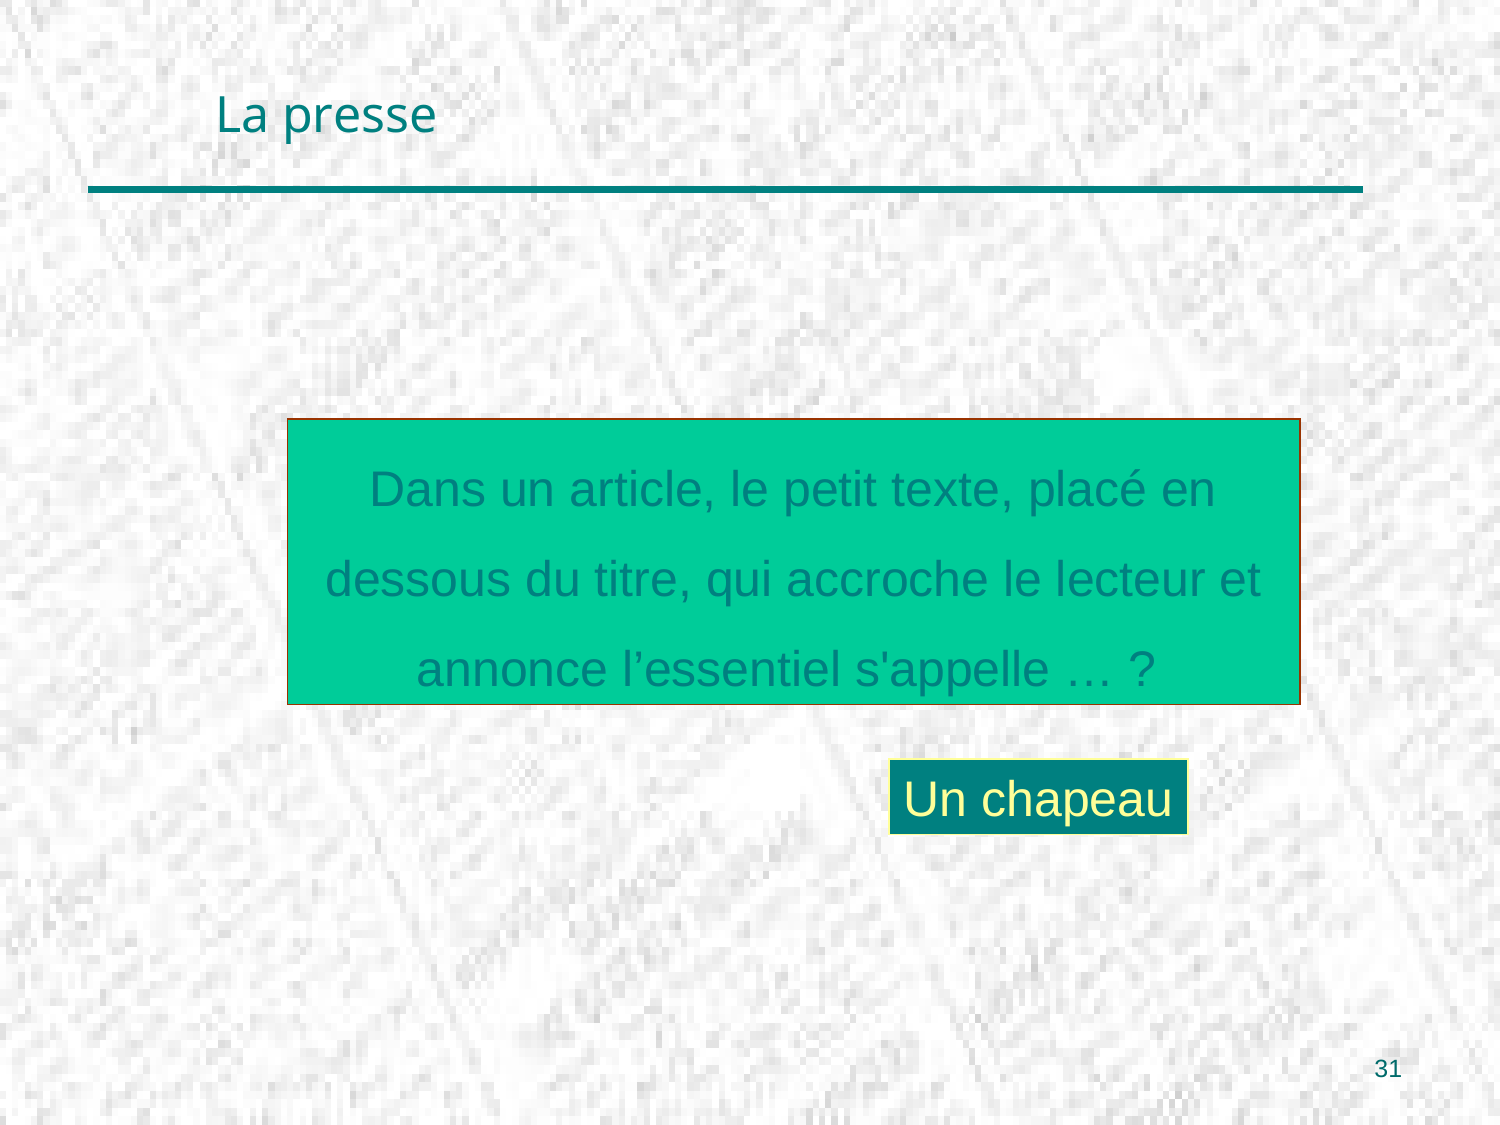

La presse
Dans un article, le petit texte, placé en dessous du titre, qui accroche le lecteur et annonce l’essentiel s'appelle … ?
Un chapeau
31